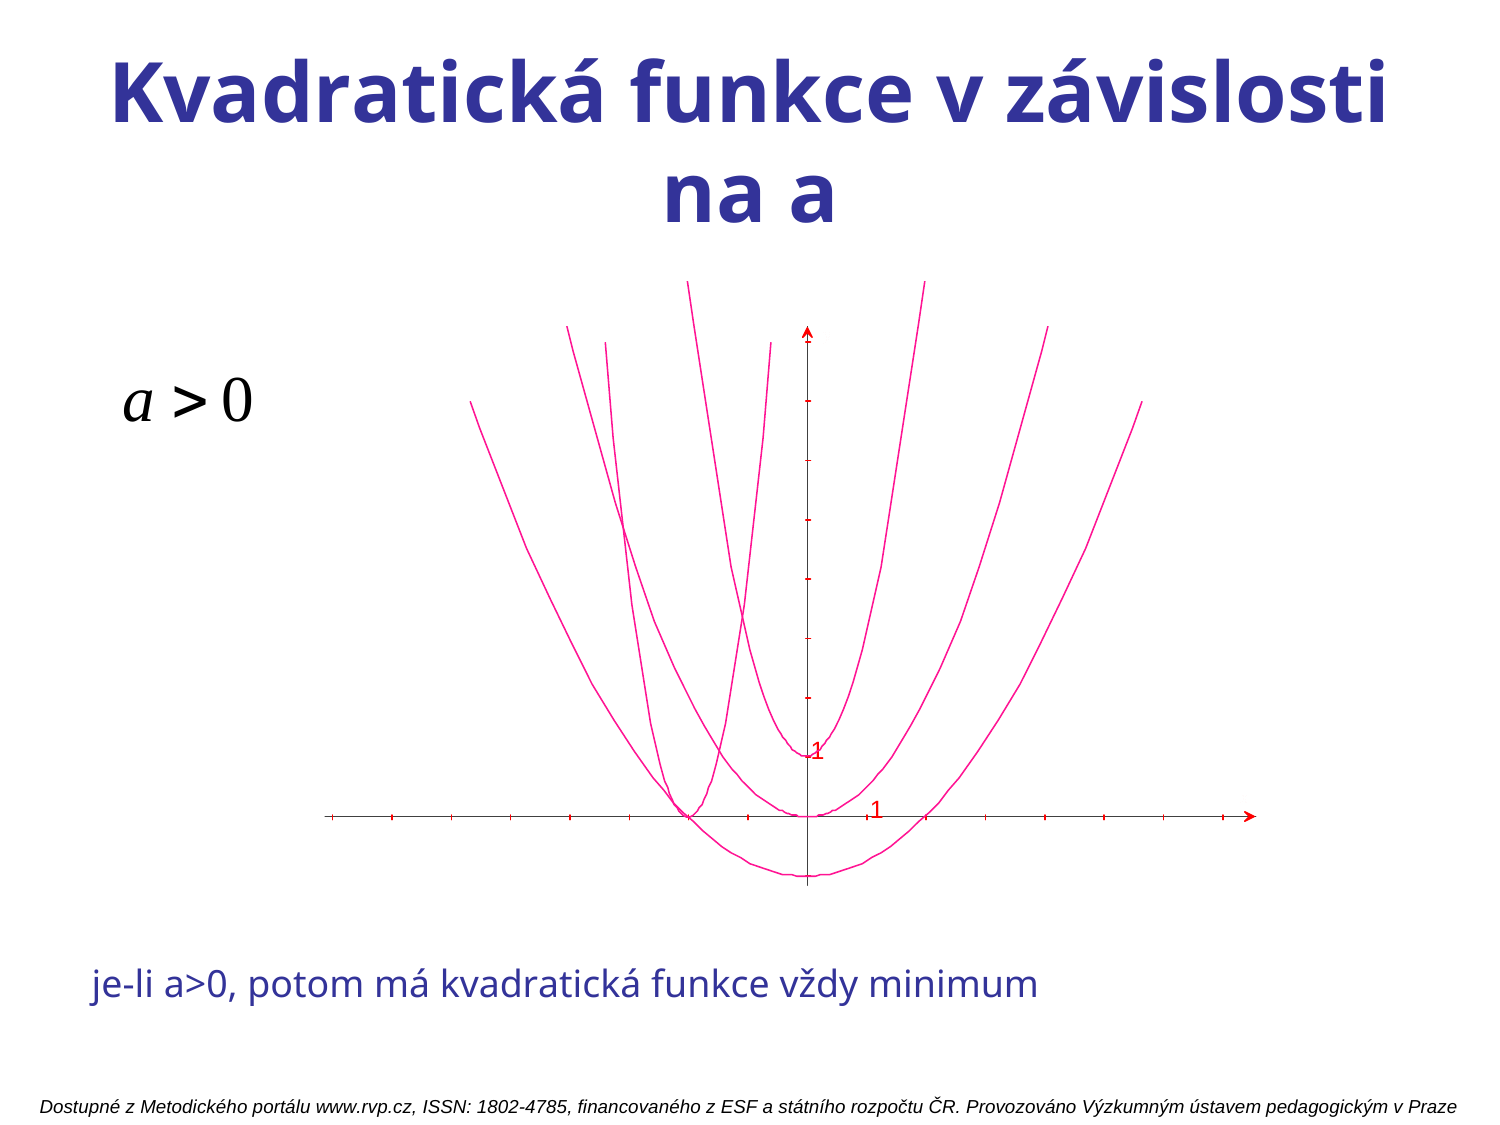

Kvadratická funkce v závislosti na a
je-li a>0, potom má kvadratická funkce vždy minimum
Dostupné z Metodického portálu www.rvp.cz, ISSN: 1802-4785, financovaného z ESF a státního rozpočtu ČR. Provozováno Výzkumným ústavem pedagogickým v Praze